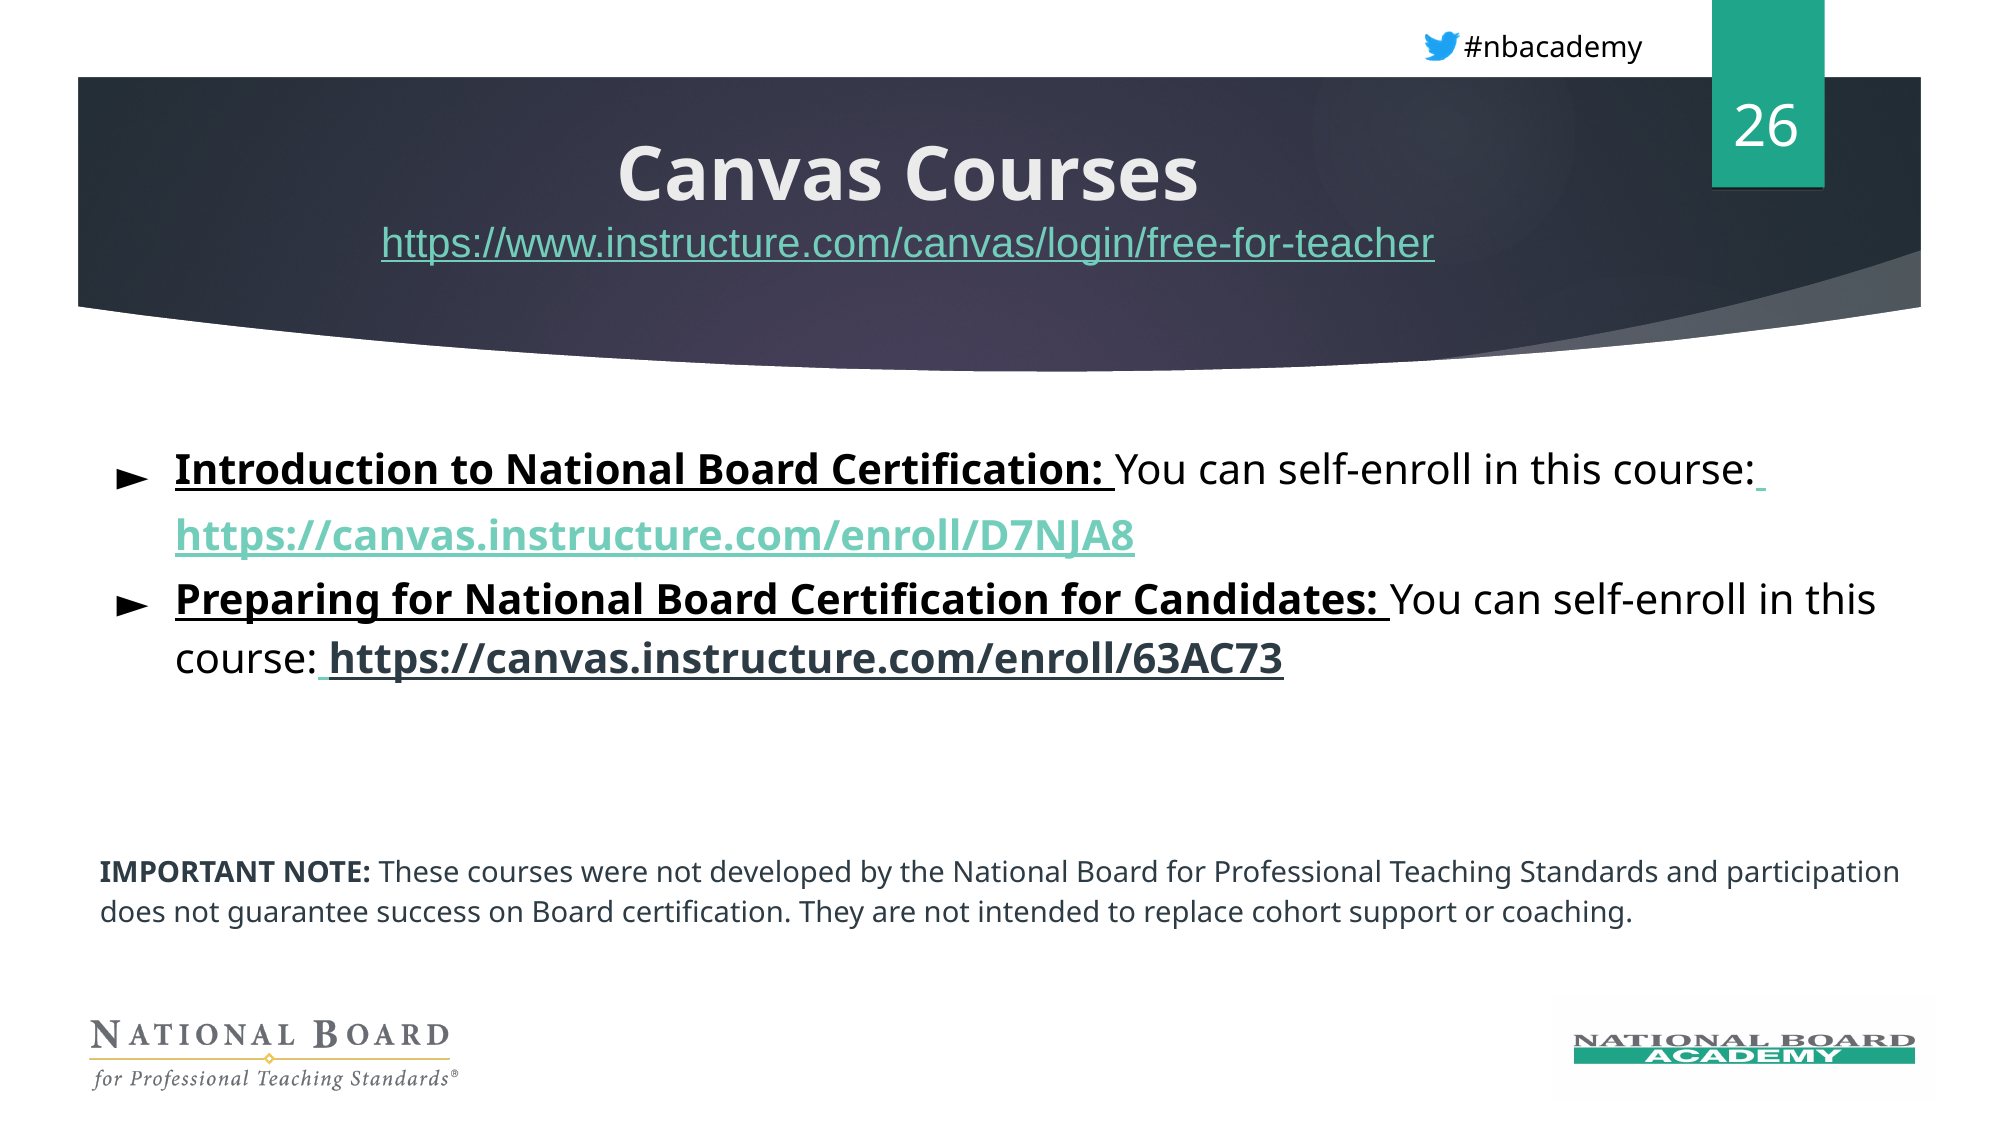

# Canvas Courses https://www.instructure.com/canvas/login/free-for-teacher
Introduction to National Board Certification: You can self-enroll in this course: https://canvas.instructure.com/enroll/D7NJA8
Preparing for National Board Certification for Candidates: You can self-enroll in this course: https://canvas.instructure.com/enroll/63AC73
IMPORTANT NOTE: These courses were not developed by the National Board for Professional Teaching Standards and participation does not guarantee success on Board certification. They are not intended to replace cohort support or coaching.
Nuts and Bolts of National Board Certification